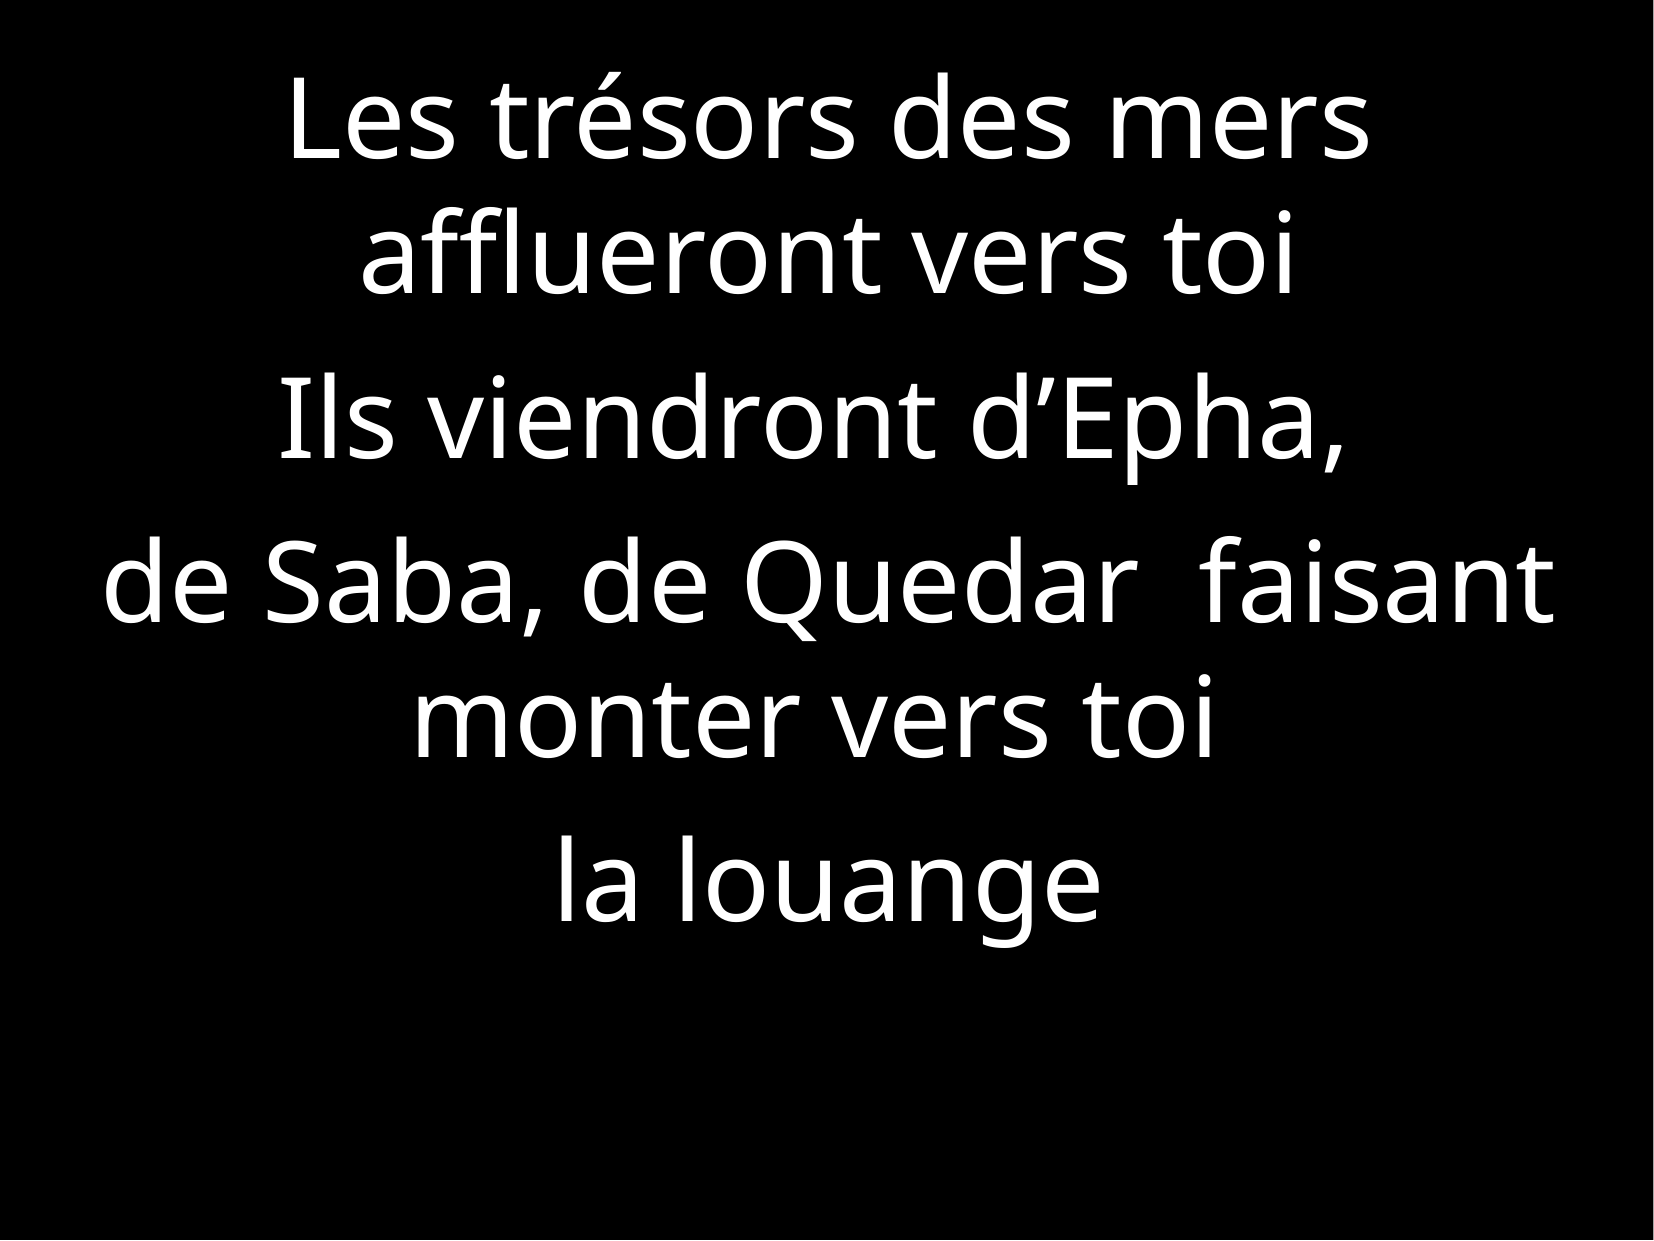

# Les trésors des mers afflueront vers toi
Ils viendront d’Epha,
de Saba, de Quedar faisant monter vers toi
la louange